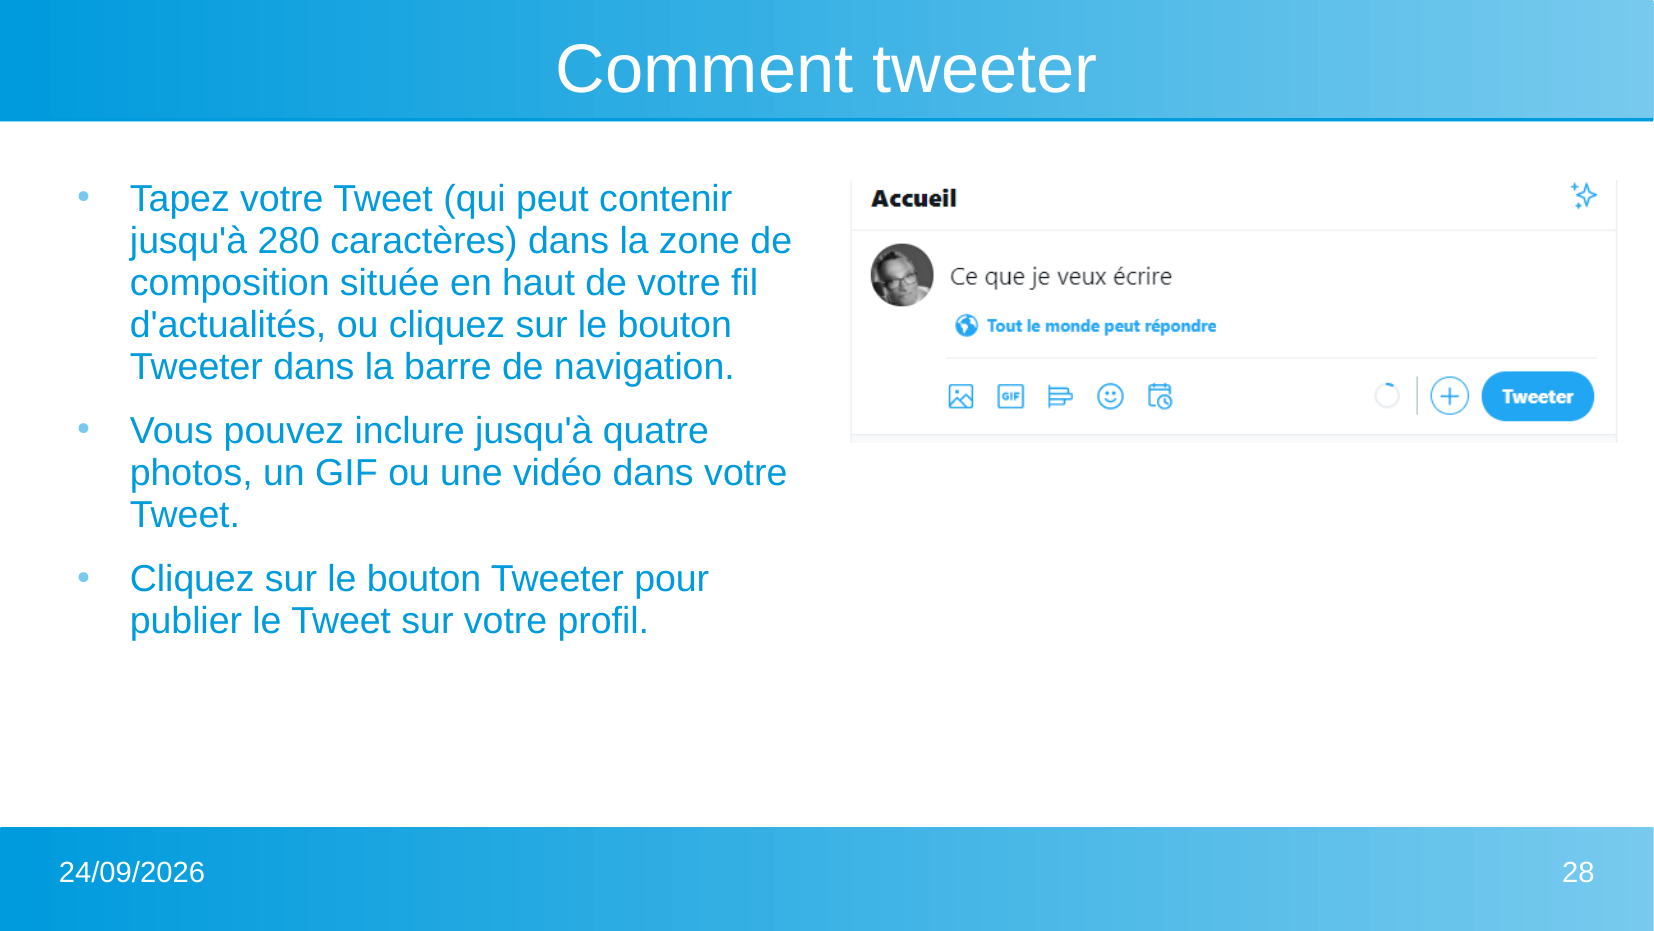

# Comment tweeter
Tapez votre Tweet (qui peut contenir jusqu'à 280 caractères) dans la zone de composition située en haut de votre fil d'actualités, ou cliquez sur le bouton Tweeter dans la barre de navigation.
Vous pouvez inclure jusqu'à quatre photos, un GIF ou une vidéo dans votre Tweet.
Cliquez sur le bouton Tweeter pour publier le Tweet sur votre profil.
28